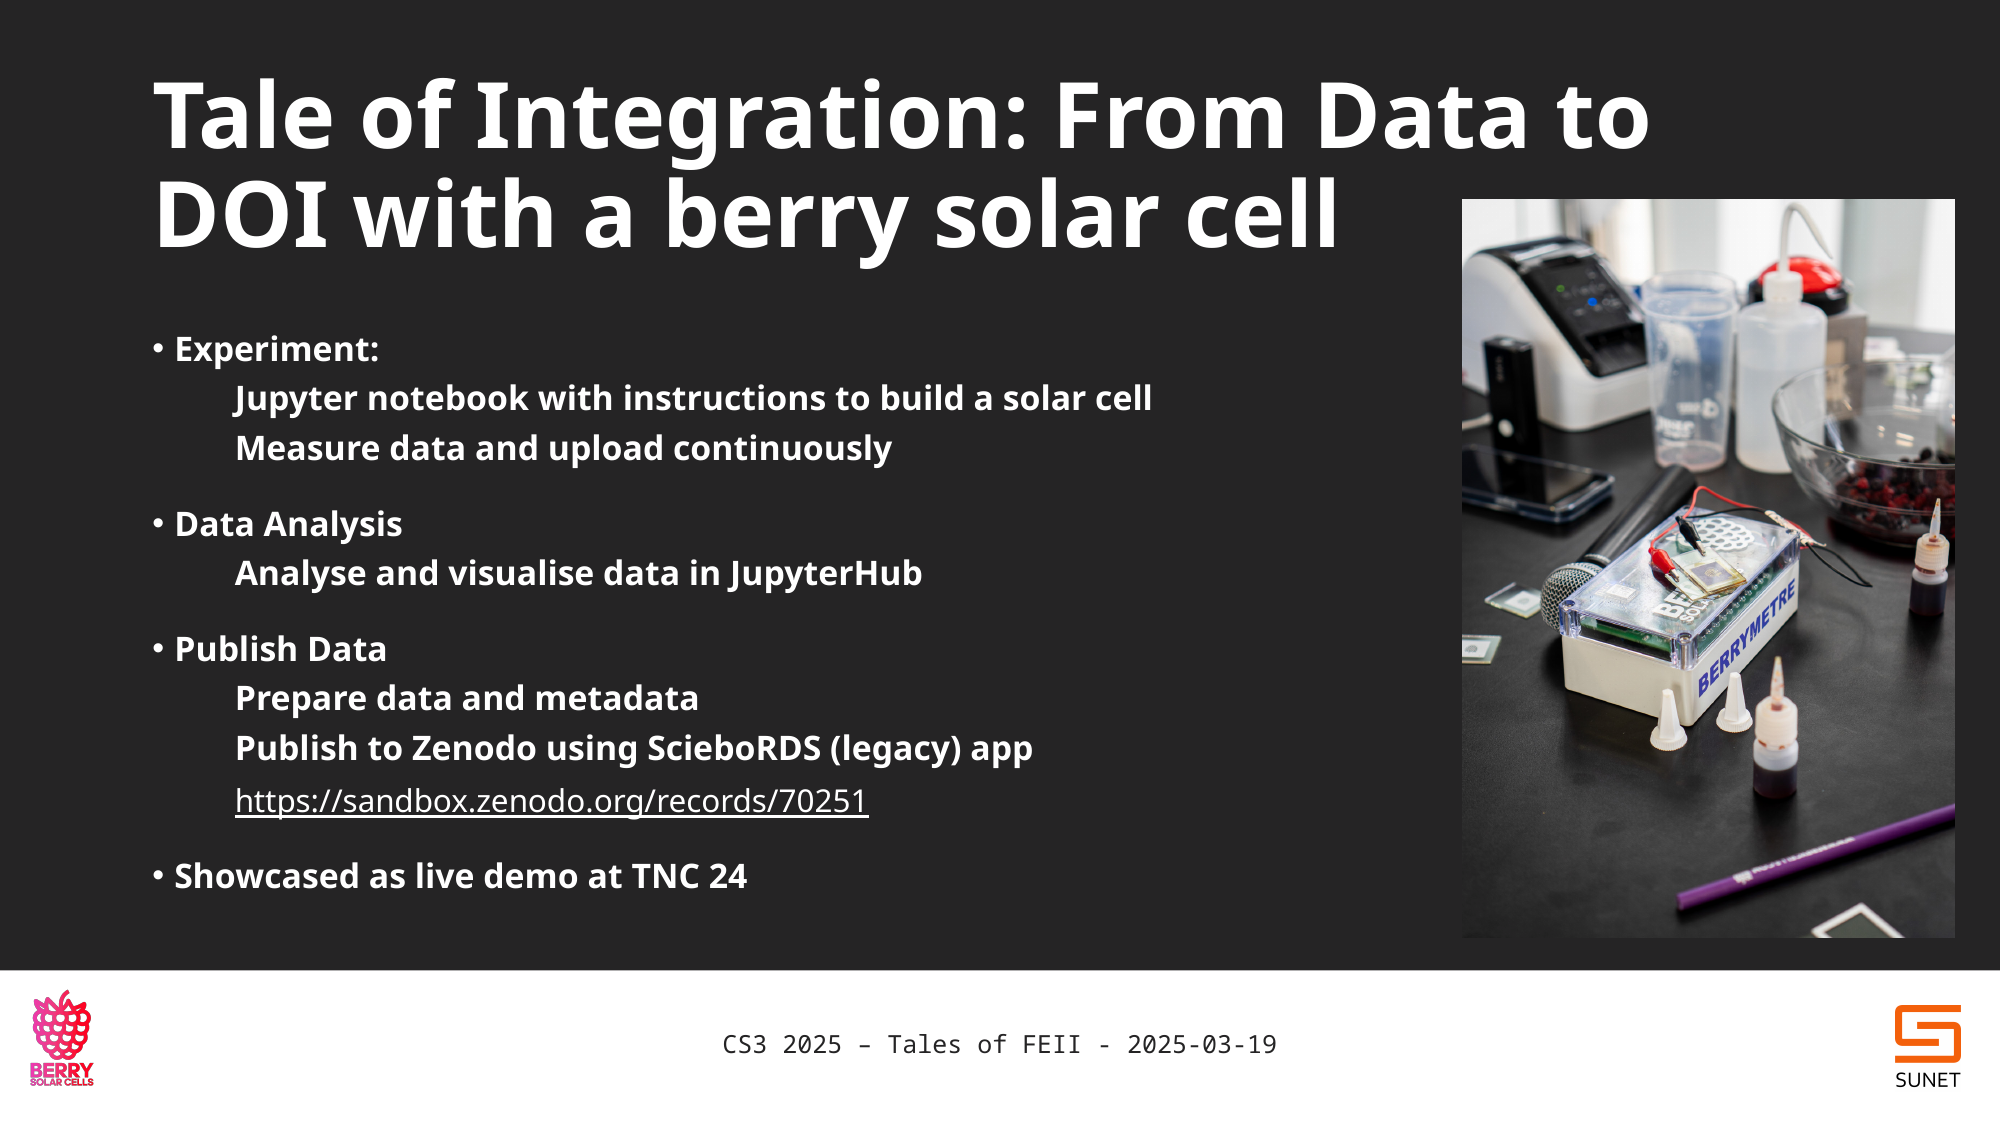

# Tale of Integration: From Data to DOI with a berry solar cell
Experiment:
Jupyter notebook with instructions to build a solar cell
Measure data and upload continuously
Data Analysis
Analyse and visualise data in JupyterHub
Publish Data
Prepare data and metadata
Publish to Zenodo using ScieboRDS (legacy) app
https://sandbox.zenodo.org/records/70251
Showcased as live demo at TNC 24
CS3 2025 – Tales of FEII - 2025-03-19